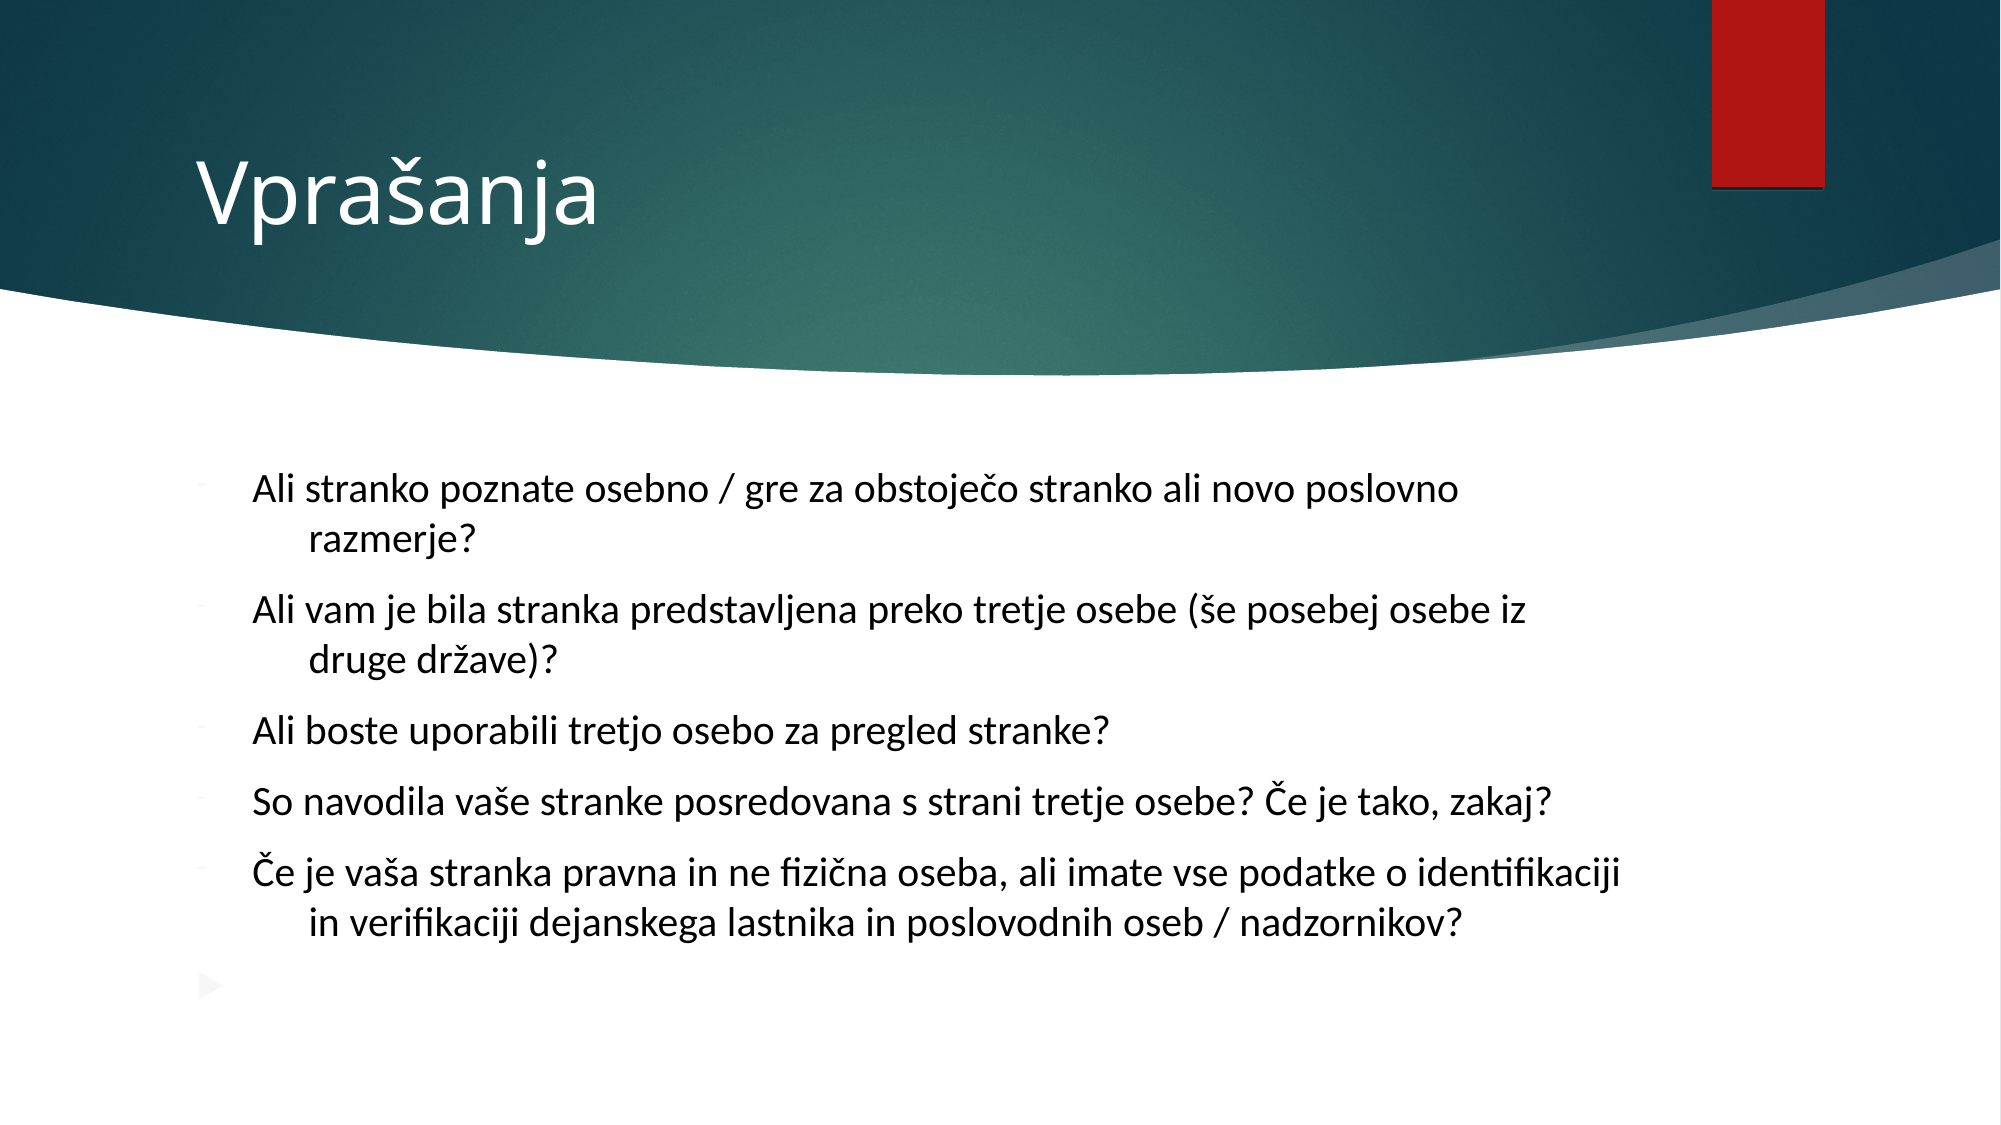

# Vprašanja
Ali stranko poznate osebno / gre za obstoječo stranko ali novo poslovno razmerje?
Ali vam je bila stranka predstavljena preko tretje osebe (še posebej osebe iz druge države)?
Ali boste uporabili tretjo osebo za pregled stranke?
So navodila vaše stranke posredovana s strani tretje osebe? Če je tako, zakaj?
Če je vaša stranka pravna in ne fizična oseba, ali imate vse podatke o identifikaciji in verifikaciji dejanskega lastnika in poslovodnih oseb / nadzornikov?